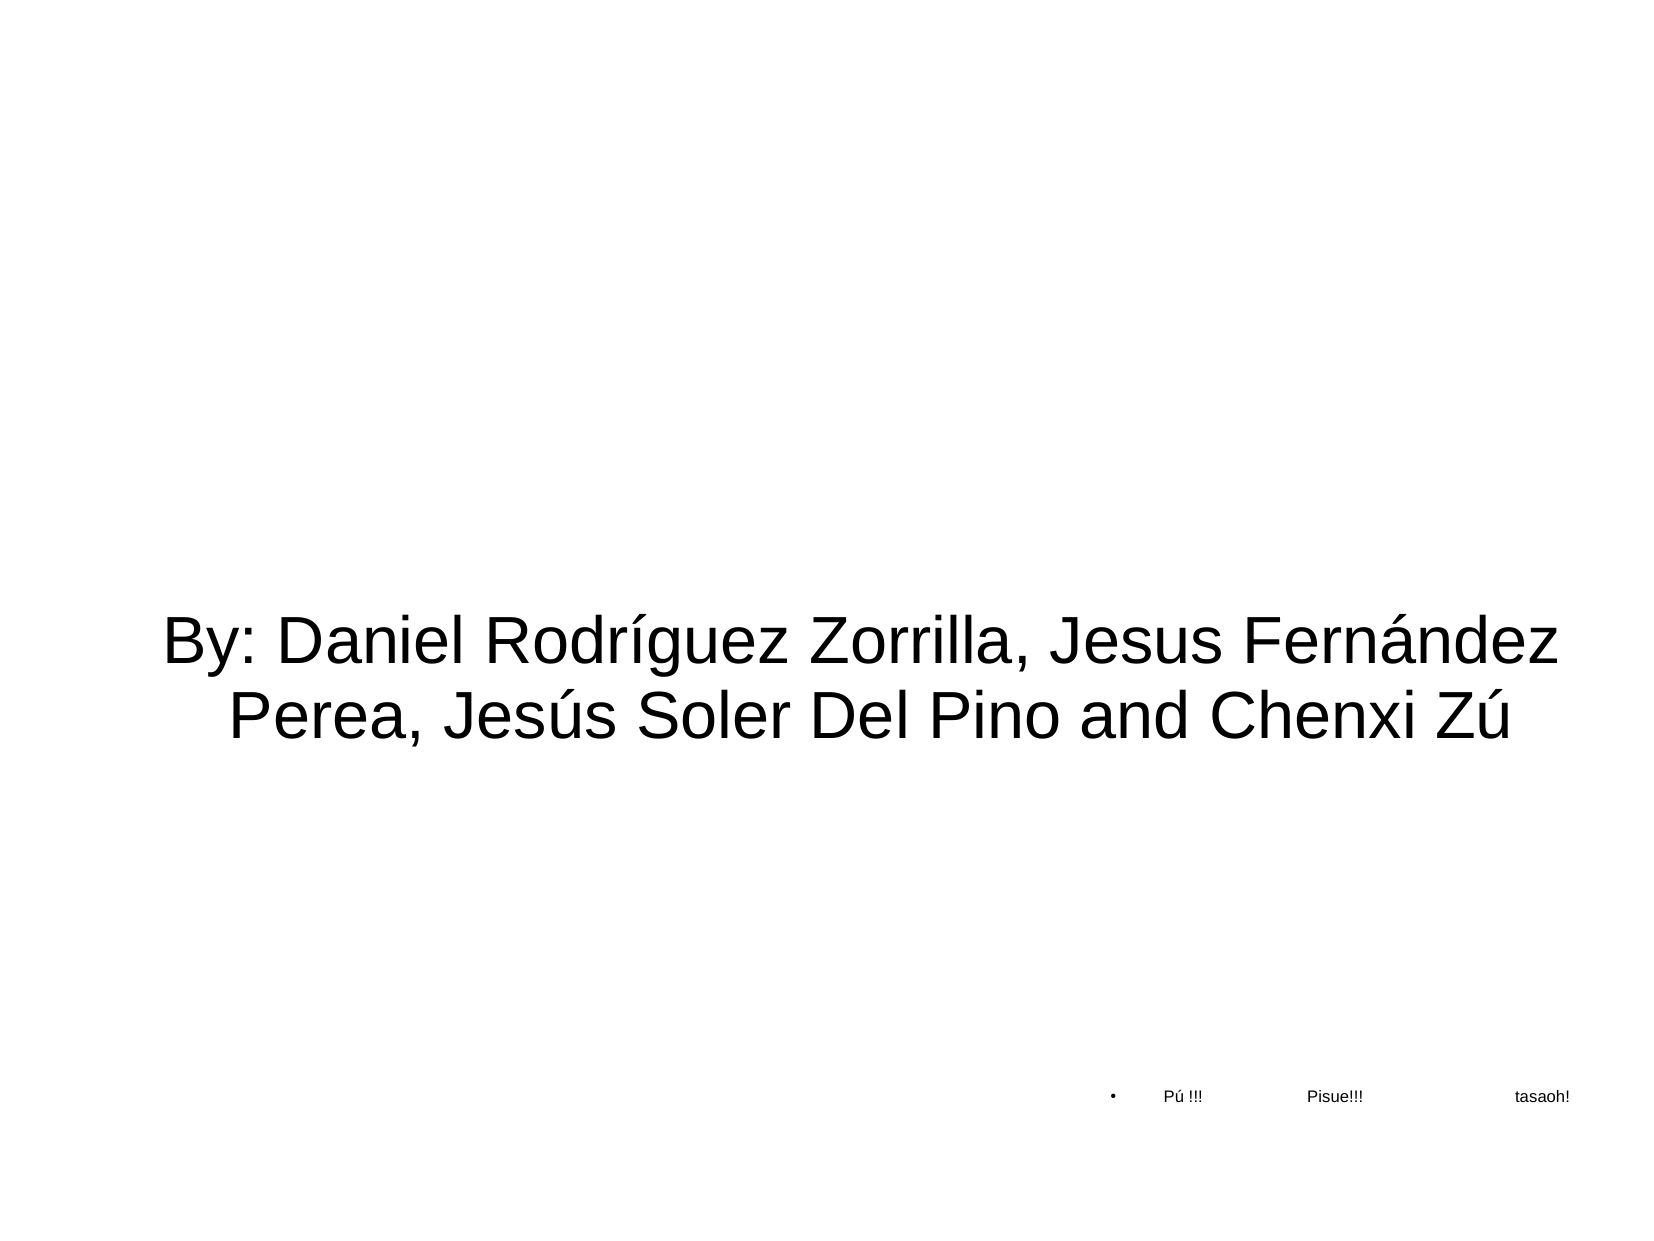

#
By: Daniel Rodríguez Zorrilla, Jesus Fernández Perea, Jesús Soler Del Pino and Chenxi Zú
Pú !!! Pisue!!! tasaoh!